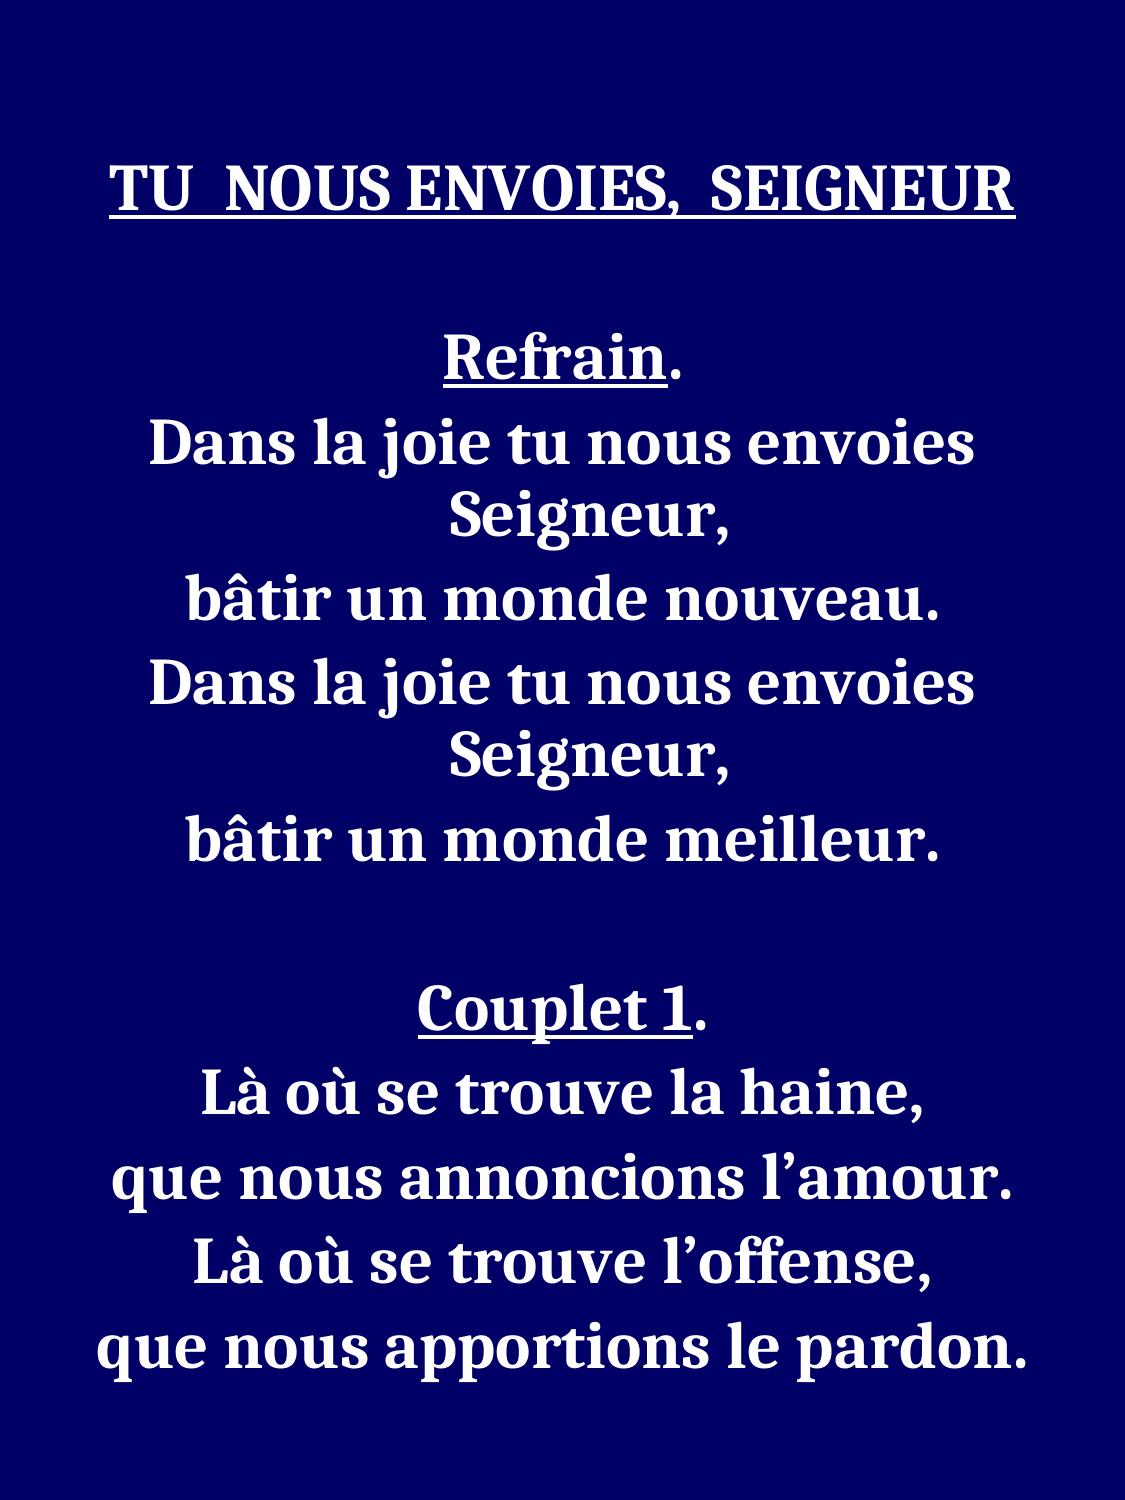

TU NOUS ENVOIES, SEIGNEUR
Refrain.
Dans la joie tu nous envoies Seigneur,
bâtir un monde nouveau.
Dans la joie tu nous envoies Seigneur,
bâtir un monde meilleur.
Couplet 1.
Là où se trouve la haine,
que nous annoncions l’amour.
Là où se trouve l’offense,
que nous apportions le pardon.